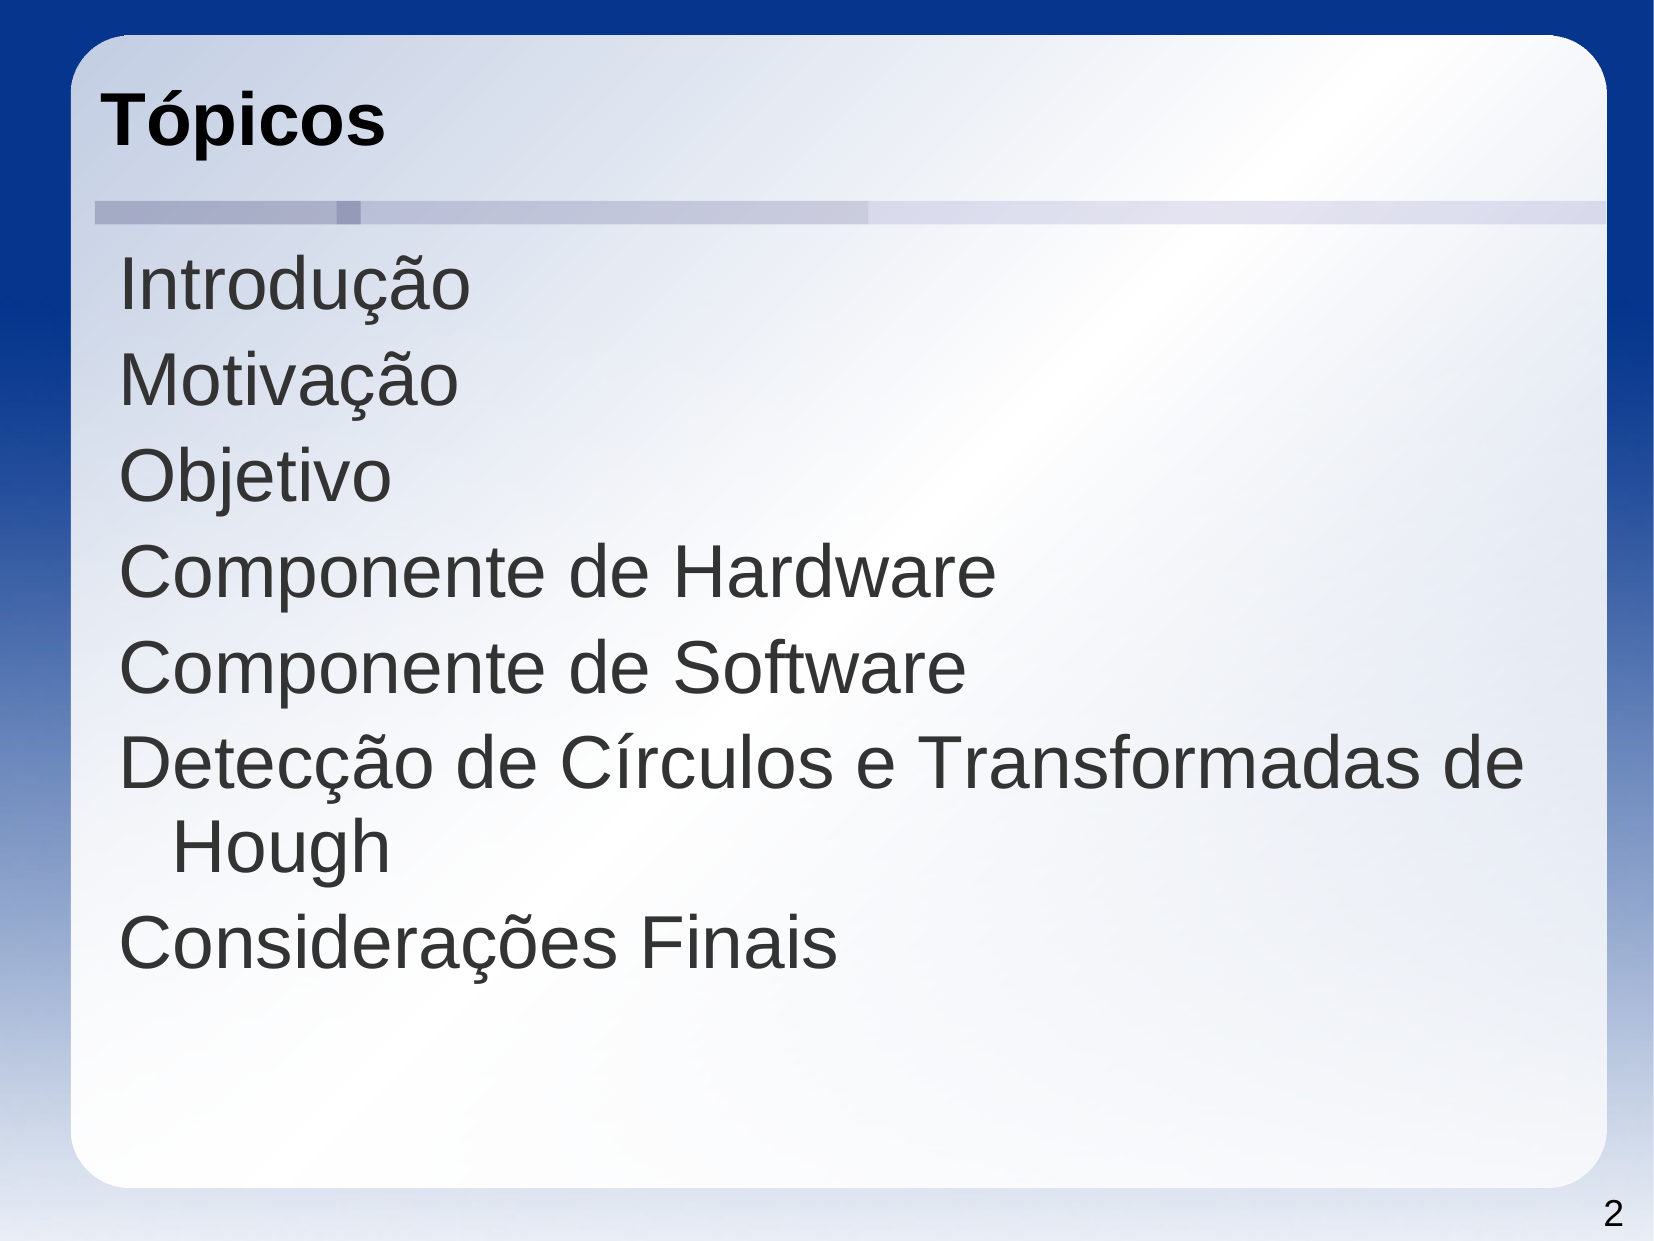

# Tópicos
Introdução
Motivação
Objetivo
Componente de Hardware
Componente de Software
Detecção de Círculos e Transformadas de Hough
Considerações Finais
2